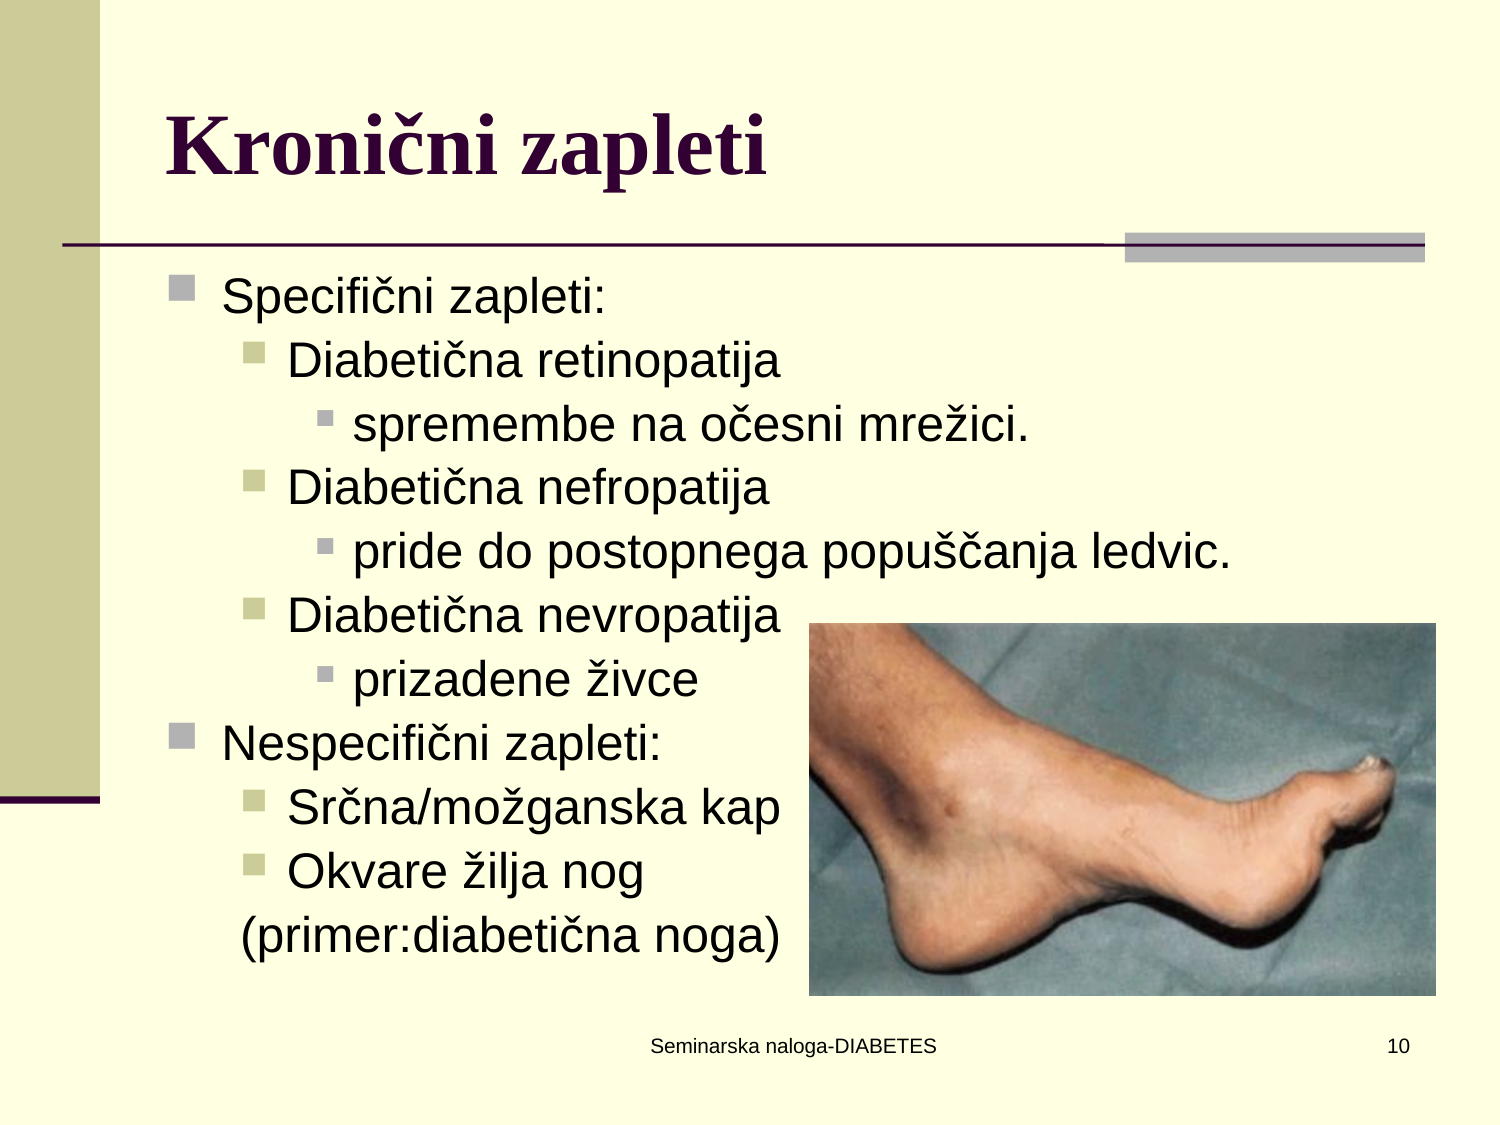

# Kronični zapleti
Specifični zapleti:
Diabetična retinopatija
spremembe na očesni mrežici.
Diabetična nefropatija
pride do postopnega popuščanja ledvic.
Diabetična nevropatija
prizadene živce
Nespecifični zapleti:
Srčna/možganska kap
Okvare žilja nog
(primer:diabetična noga)
Seminarska naloga-DIABETES